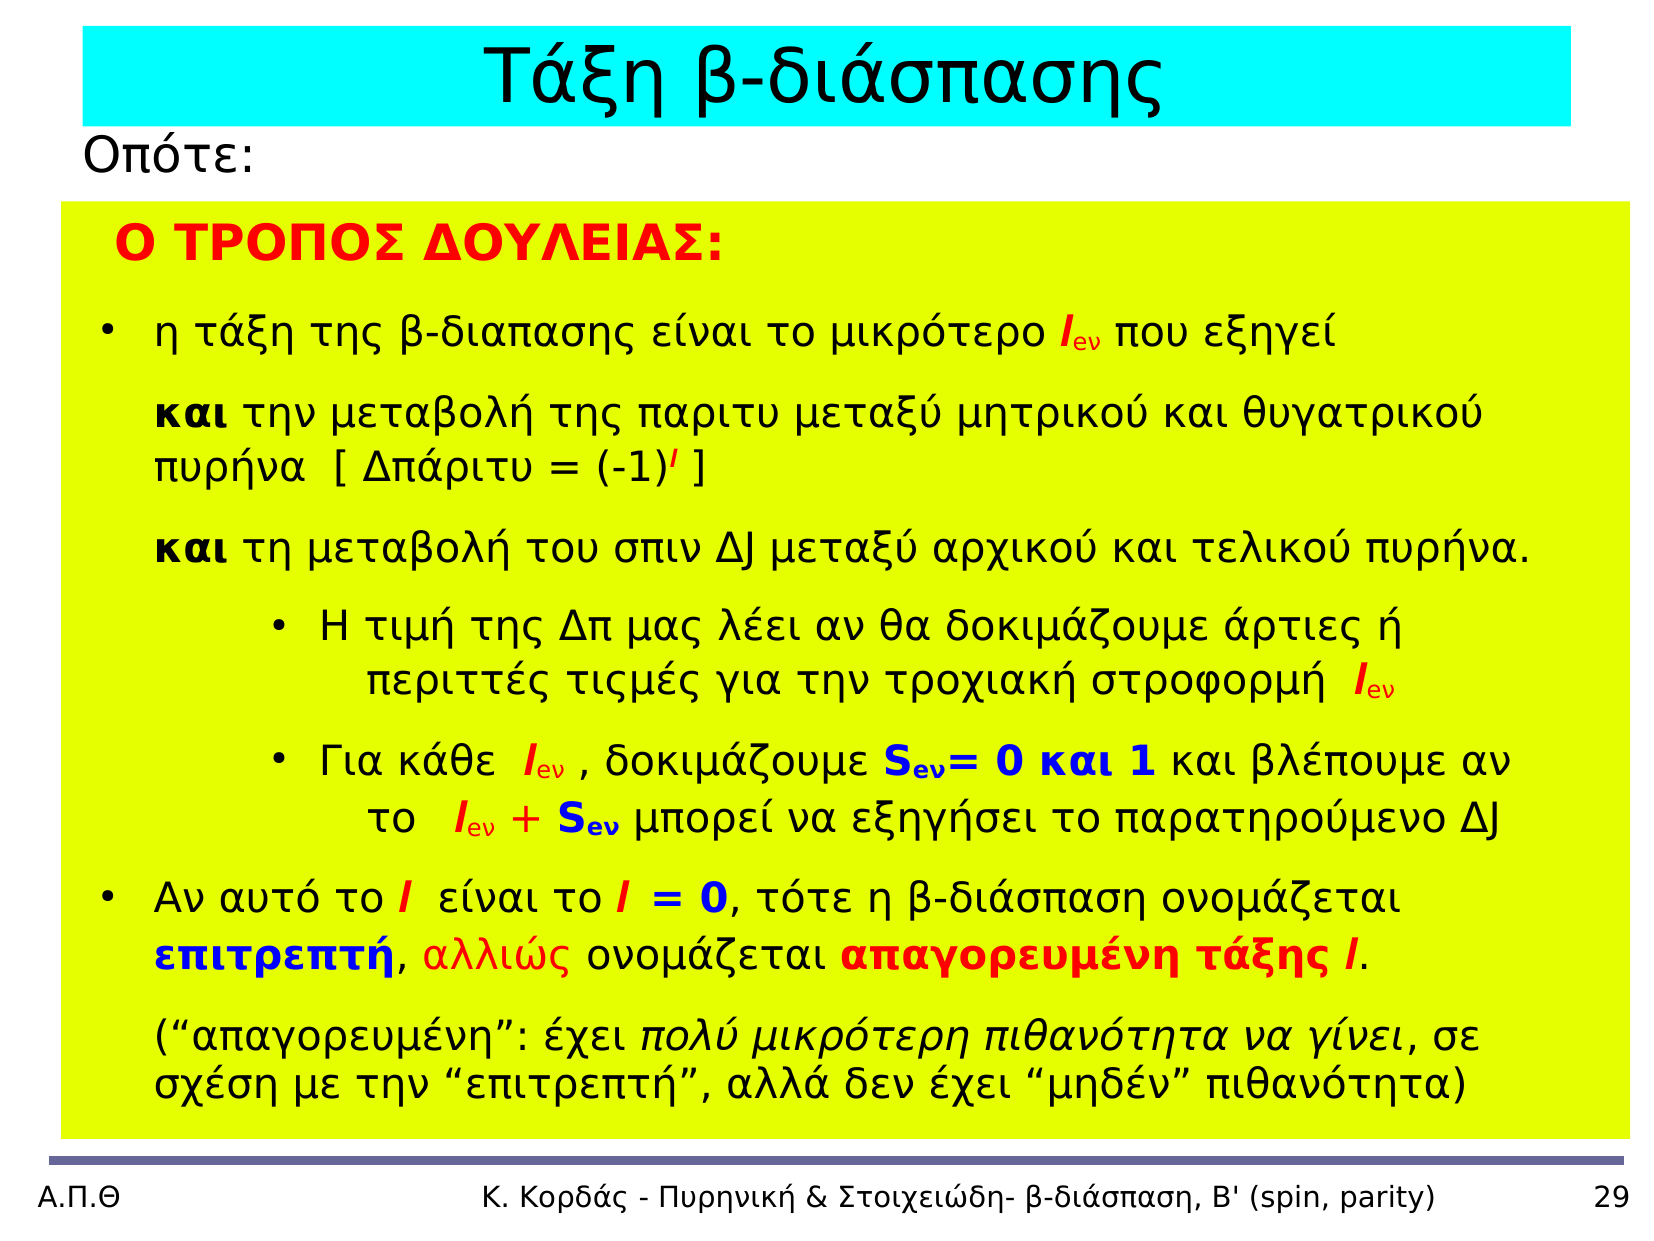

# Τάξη β-διάσπασης
Οπότε:
 Ο ΤΡΟΠΟΣ ΔΟΥΛΕΙΑΣ:
η τάξη της β-διαπασης είναι το μικρότερο leν που εξηγεί
και την μεταβολή της παριτυ μεταξύ μητρικού και θυγατρικού πυρήνα [ Δπάριτυ = (-1)l ]
και τη μεταβολή του σπιν ΔJ μεταξύ αρχικού και τελικού πυρήνα.
Η τιμή της Δπ μας λέει αν θα δοκιμάζουμε άρτιες ή περιττές τιςμές για την τροχιακή στροφορμή leν
Για κάθε leν , δοκιμάζουμε Seν= 0 και 1 και βλέπουμε αν το	 leν + Seν μπορεί να εξηγήσει το παρατηρούμενο ΔJ
Αν αυτό το l είναι το l = 0, τότε η β-διάσπαση ονομάζεται επιτρεπτή, αλλιώς ονομάζεται απαγορευμένη τάξης l.
(“απαγορευμένη”: έχει πολύ μικρότερη πιθανότητα να γίνει, σε σχέση με την “επιτρεπτή”, αλλά δεν έχει “μηδέν” πιθανότητα)
Α.Π.Θ
Κ. Κορδάς - Πυρηνική & Στοιχειώδη- β-διάσπαση, B' (spin, parity)
29